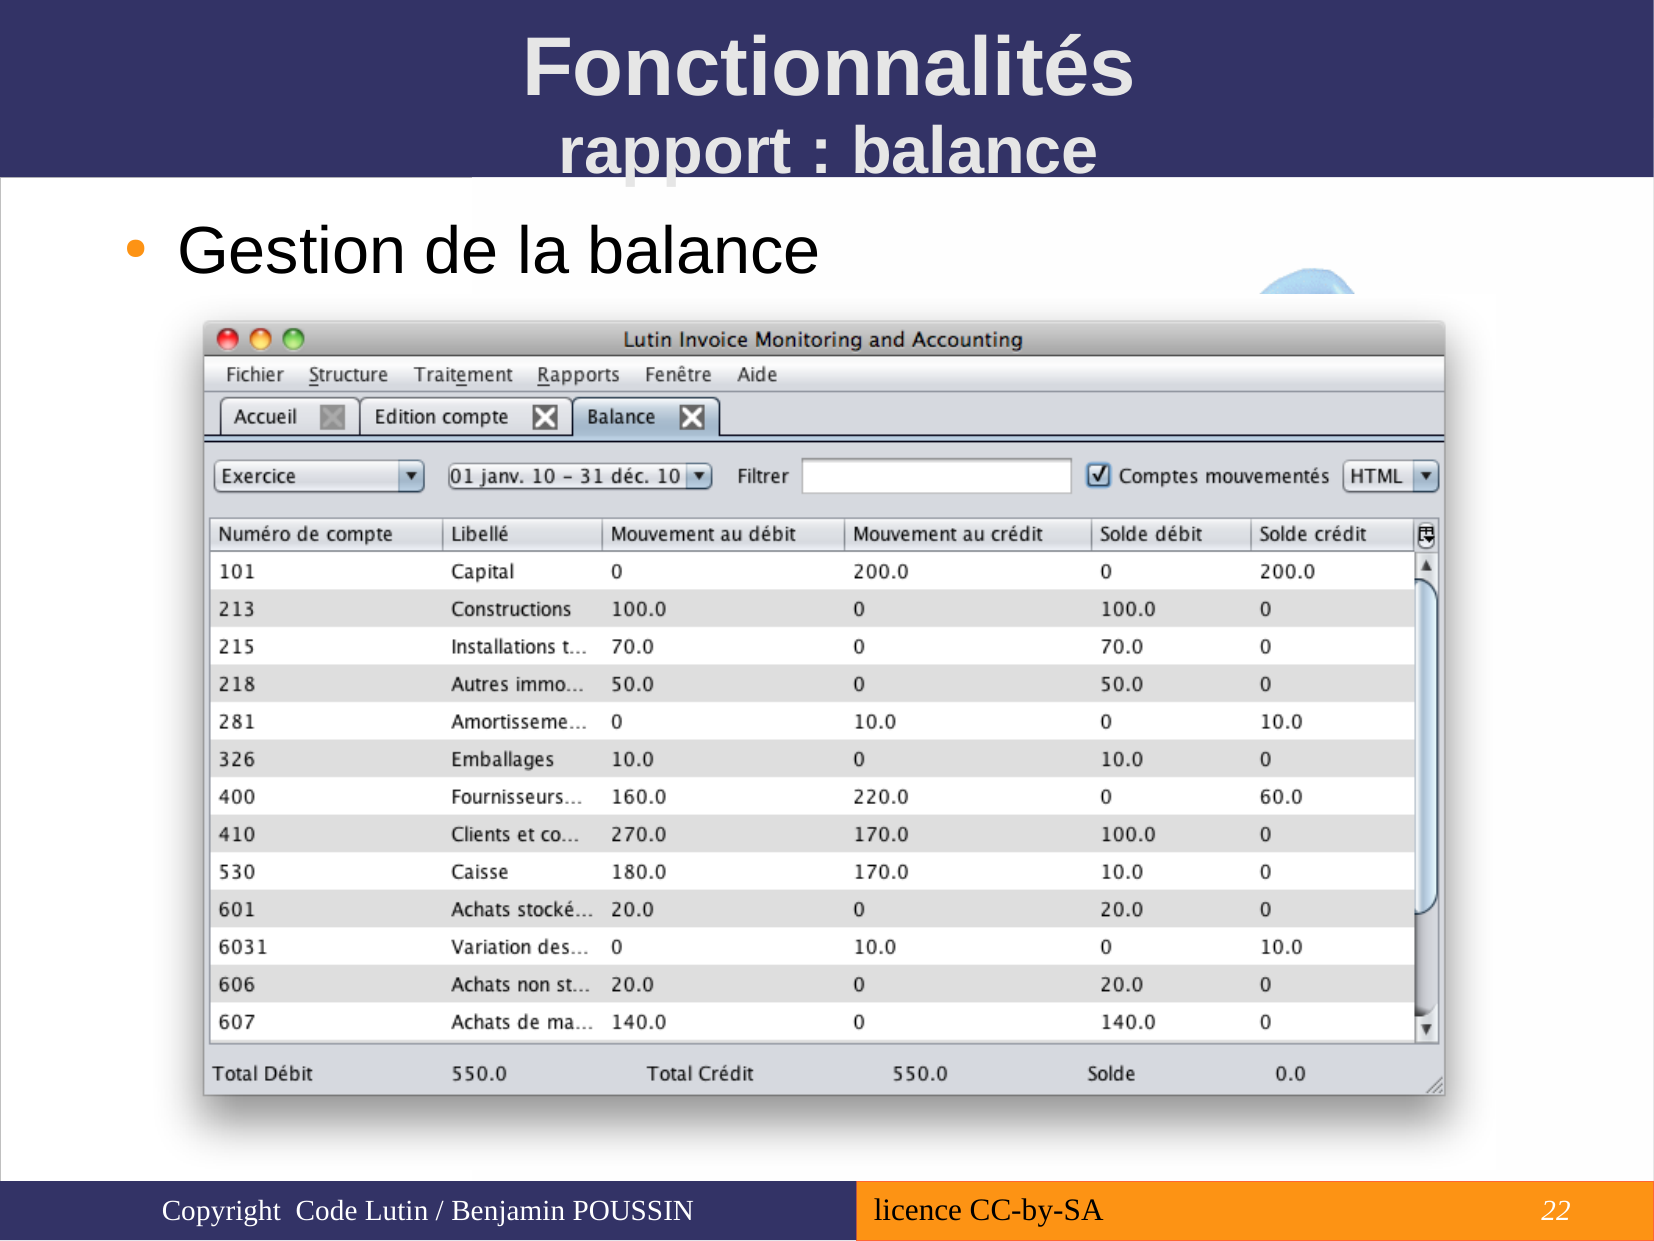

# Fonctionnalités rapport : balance
Gestion de la balance
22